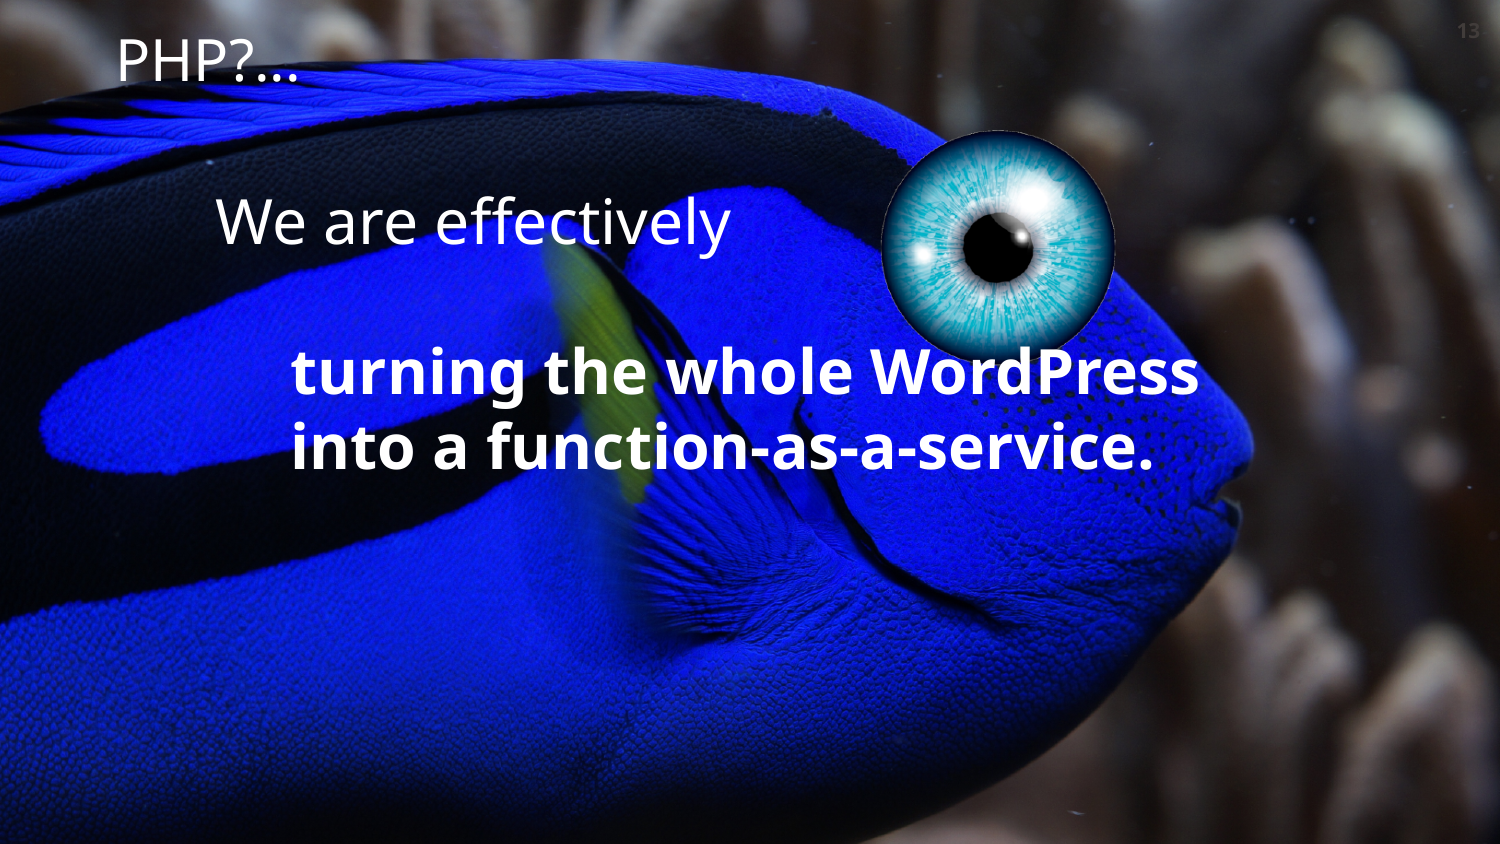

# PHP?...
We are effectively
turning the whole WordPress
	into a function-as-a-service.